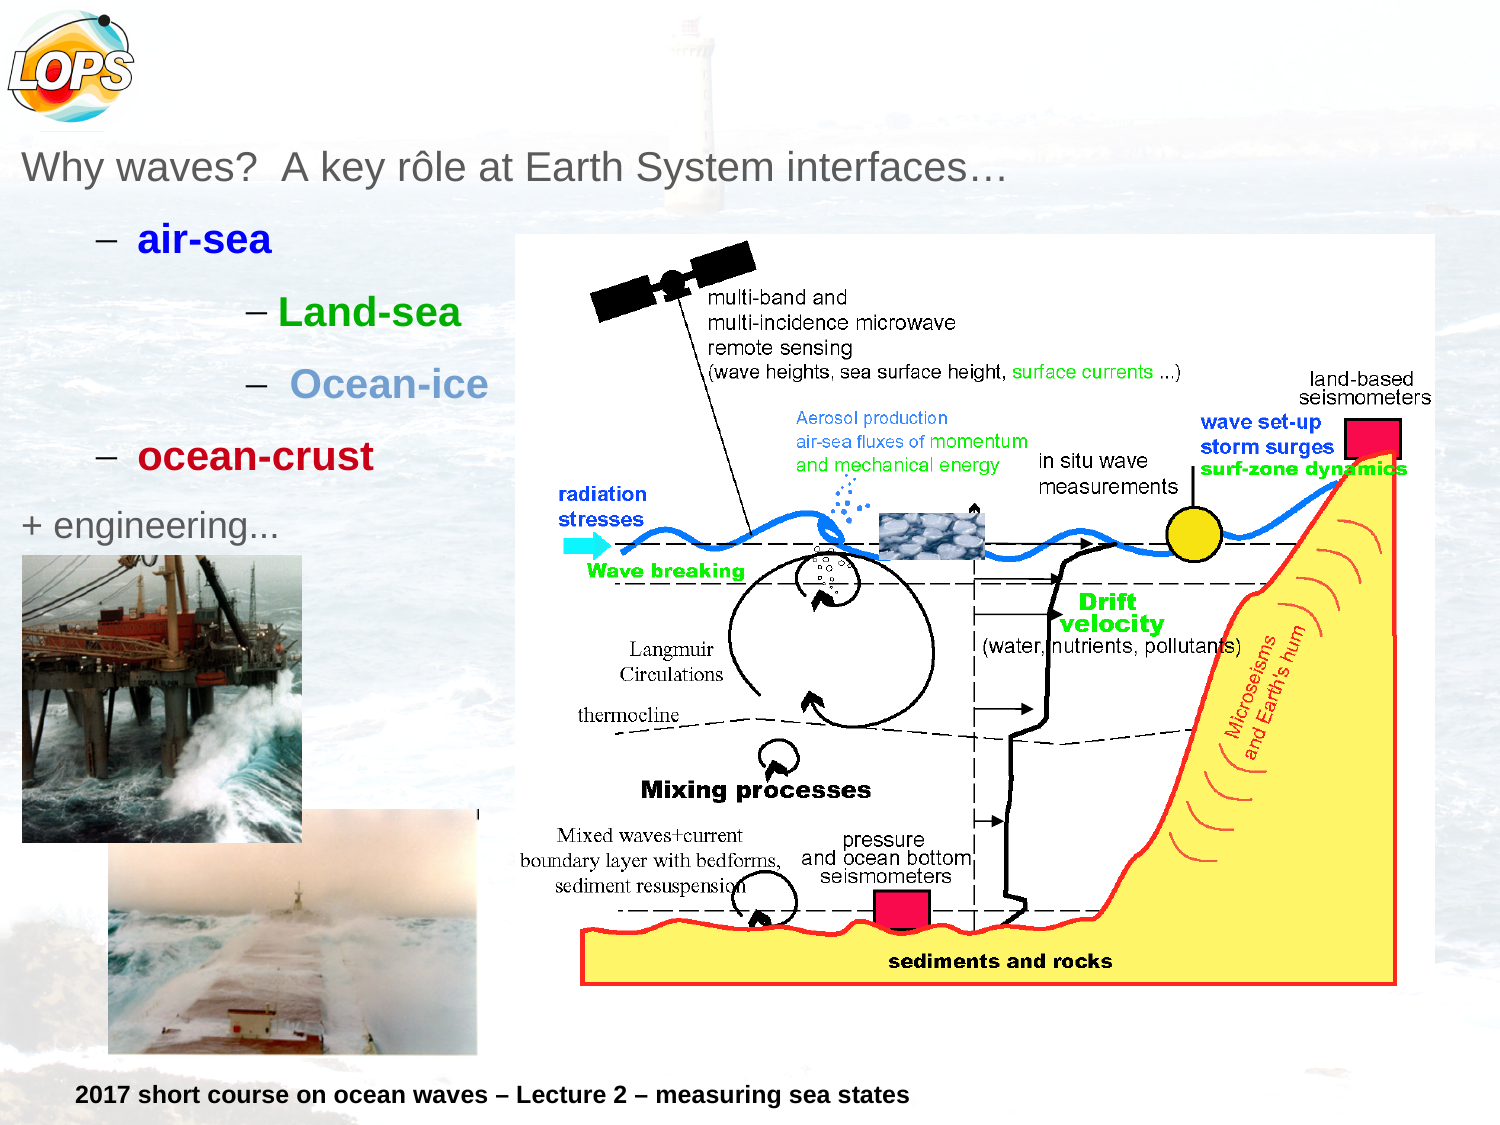

Why waves? A key rôle at Earth System interfaces…
air-sea
Land-sea
 Ocean-ice
ocean-crust
+ engineering...